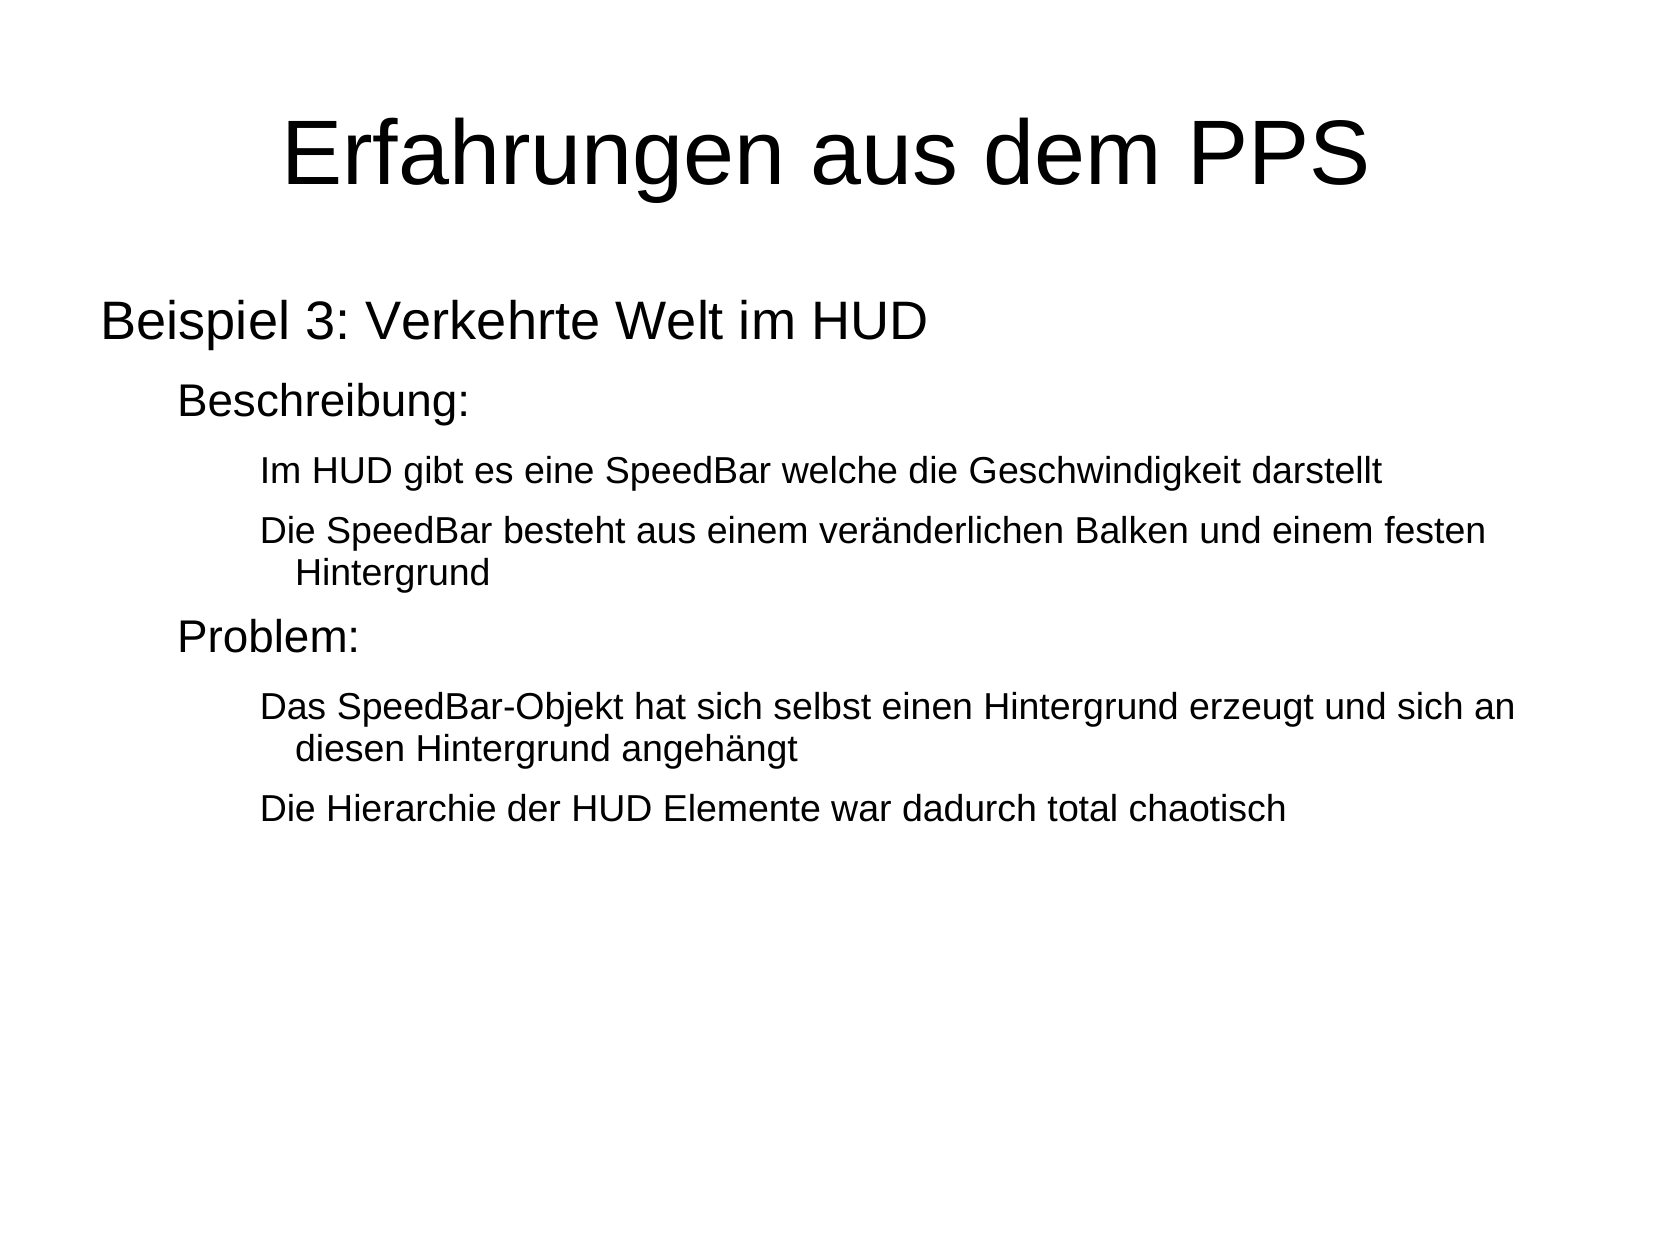

# Erfahrungen aus dem PPS
Beispiel 3: Verkehrte Welt im HUD
Beschreibung:
Im HUD gibt es eine SpeedBar welche die Geschwindigkeit darstellt
Die SpeedBar besteht aus einem veränderlichen Balken und einem festen Hintergrund
Problem:
Das SpeedBar-Objekt hat sich selbst einen Hintergrund erzeugt und sich an diesen Hintergrund angehängt
Die Hierarchie der HUD Elemente war dadurch total chaotisch